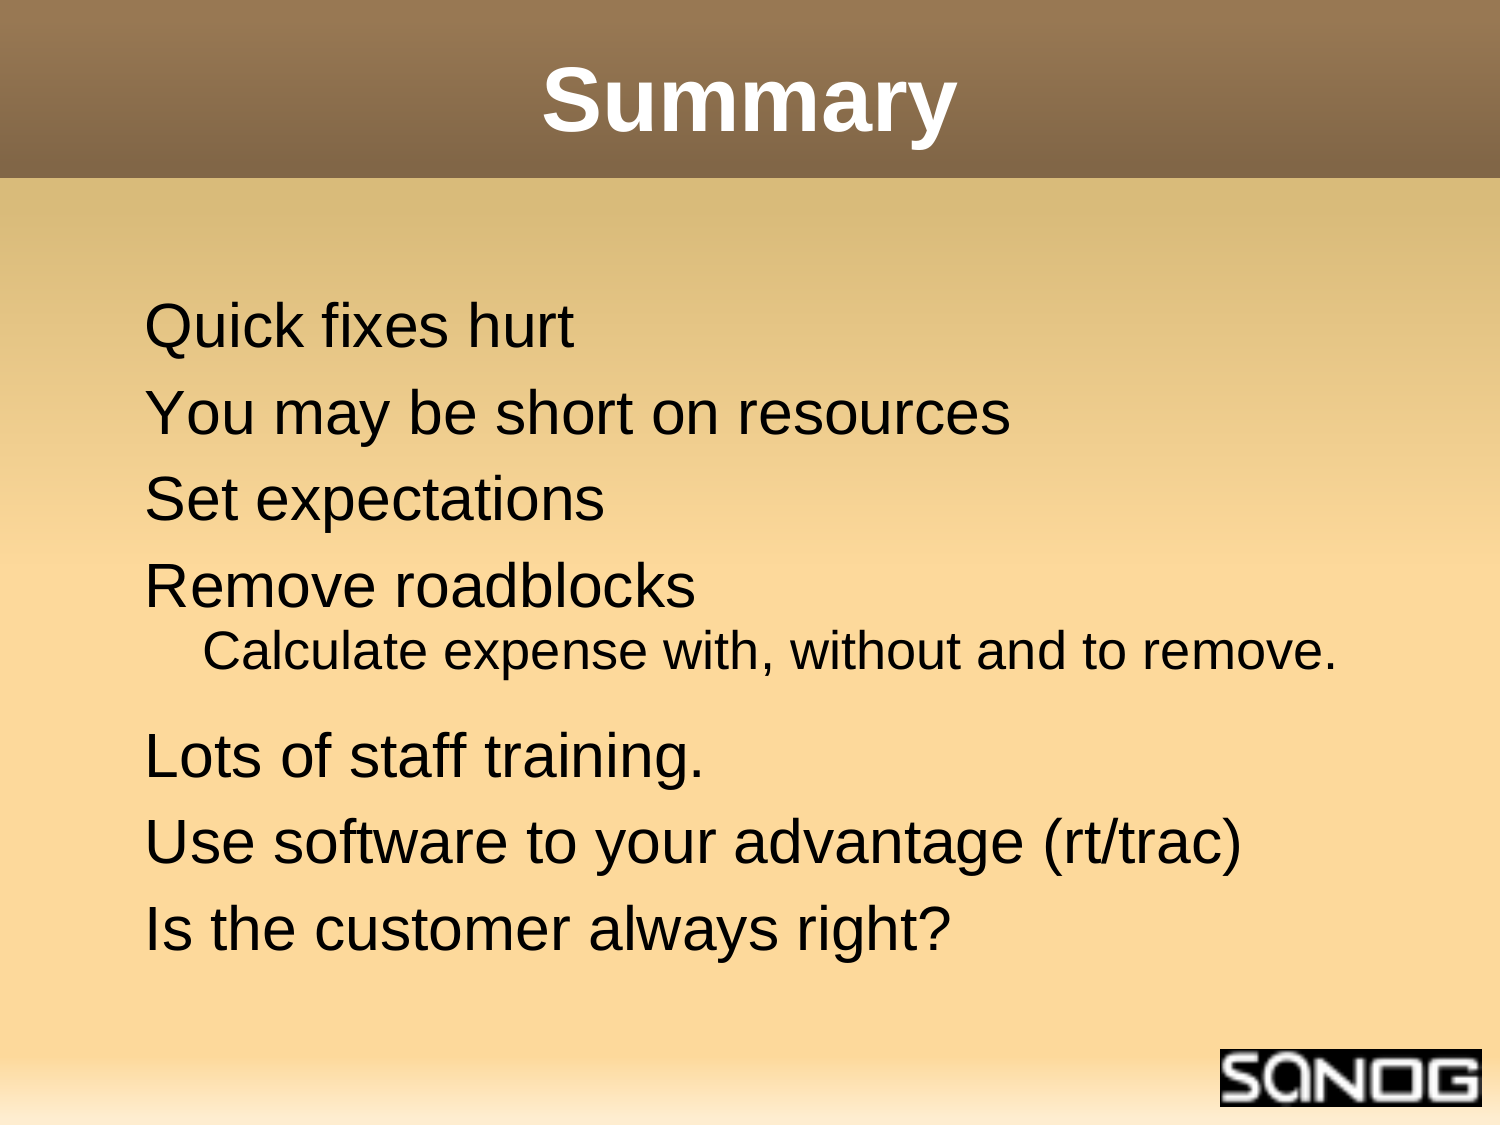

# Summary
Quick fixes hurt
You may be short on resources
Set expectations
Remove roadblocks
Calculate expense with, without and to remove.
Lots of staff training.
Use software to your advantage (rt/trac)
Is the customer always right?